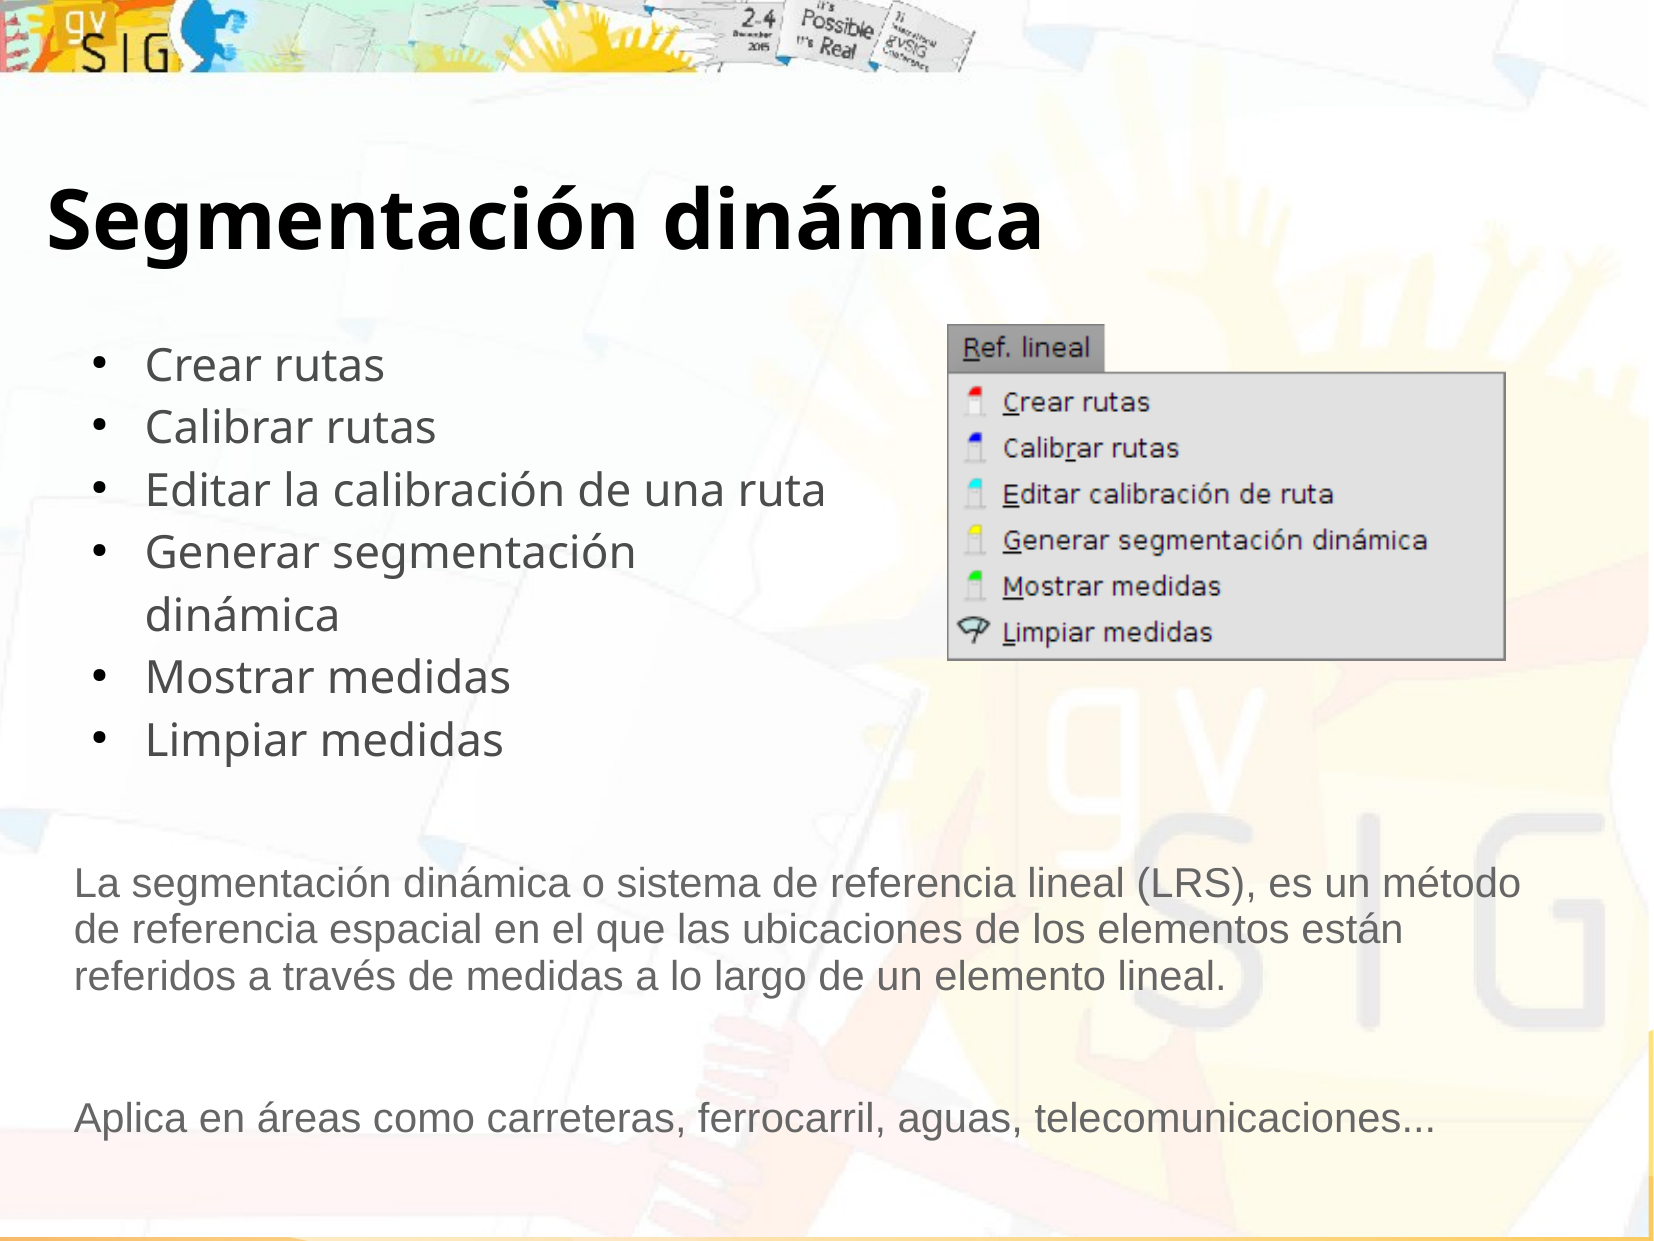

# Segmentación dinámica
Crear rutas
Calibrar rutas
Editar la calibración de una ruta
Generar segmentación dinámica
Mostrar medidas
Limpiar medidas
La segmentación dinámica o sistema de referencia lineal (LRS), es un método de referencia espacial en el que las ubicaciones de los elementos están referidos a través de medidas a lo largo de un elemento lineal.
Aplica en áreas como carreteras, ferrocarril, aguas, telecomunicaciones...